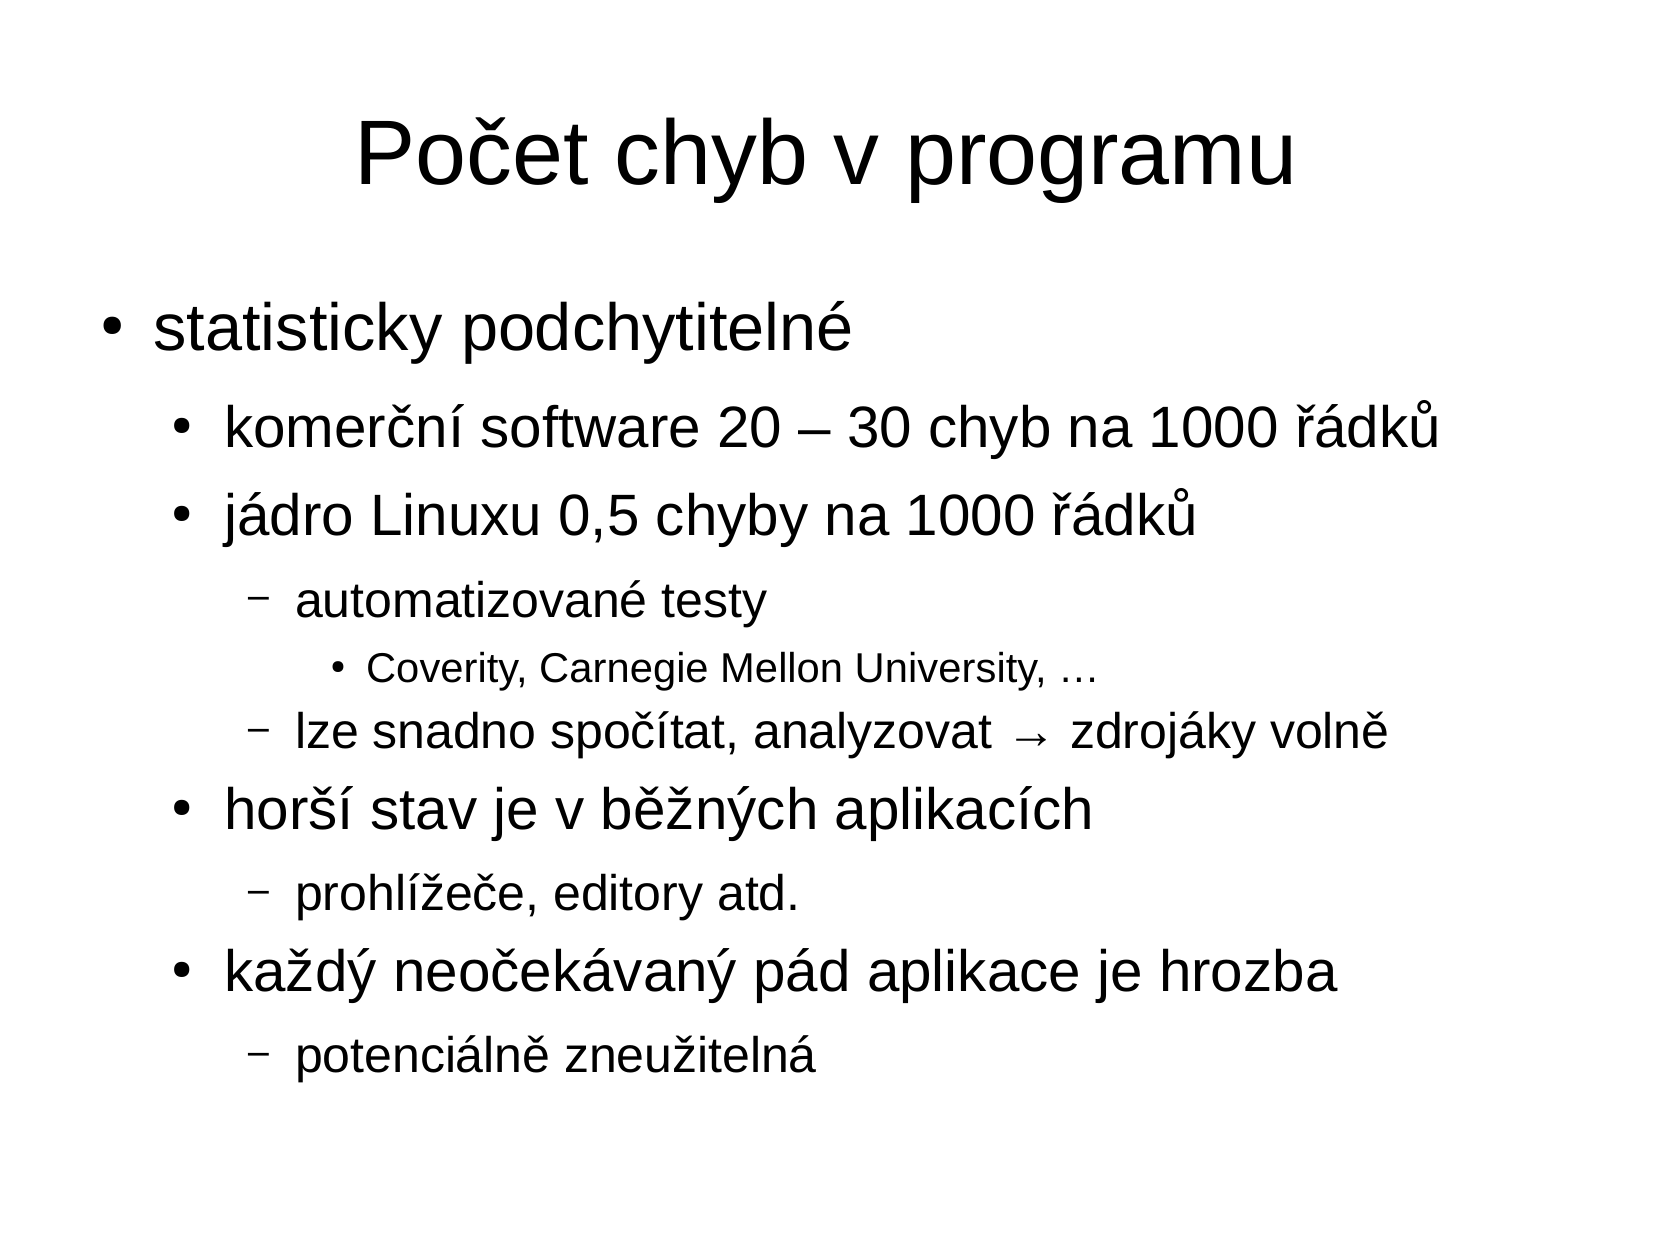

# Počet chyb v programu
statisticky podchytitelné
komerční software 20 – 30 chyb na 1000 řádků
jádro Linuxu 0,5 chyby na 1000 řádků
automatizované testy
Coverity, Carnegie Mellon University, …
lze snadno spočítat, analyzovat → zdrojáky volně
horší stav je v běžných aplikacích
prohlížeče, editory atd.
každý neočekávaný pád aplikace je hrozba
potenciálně zneužitelná